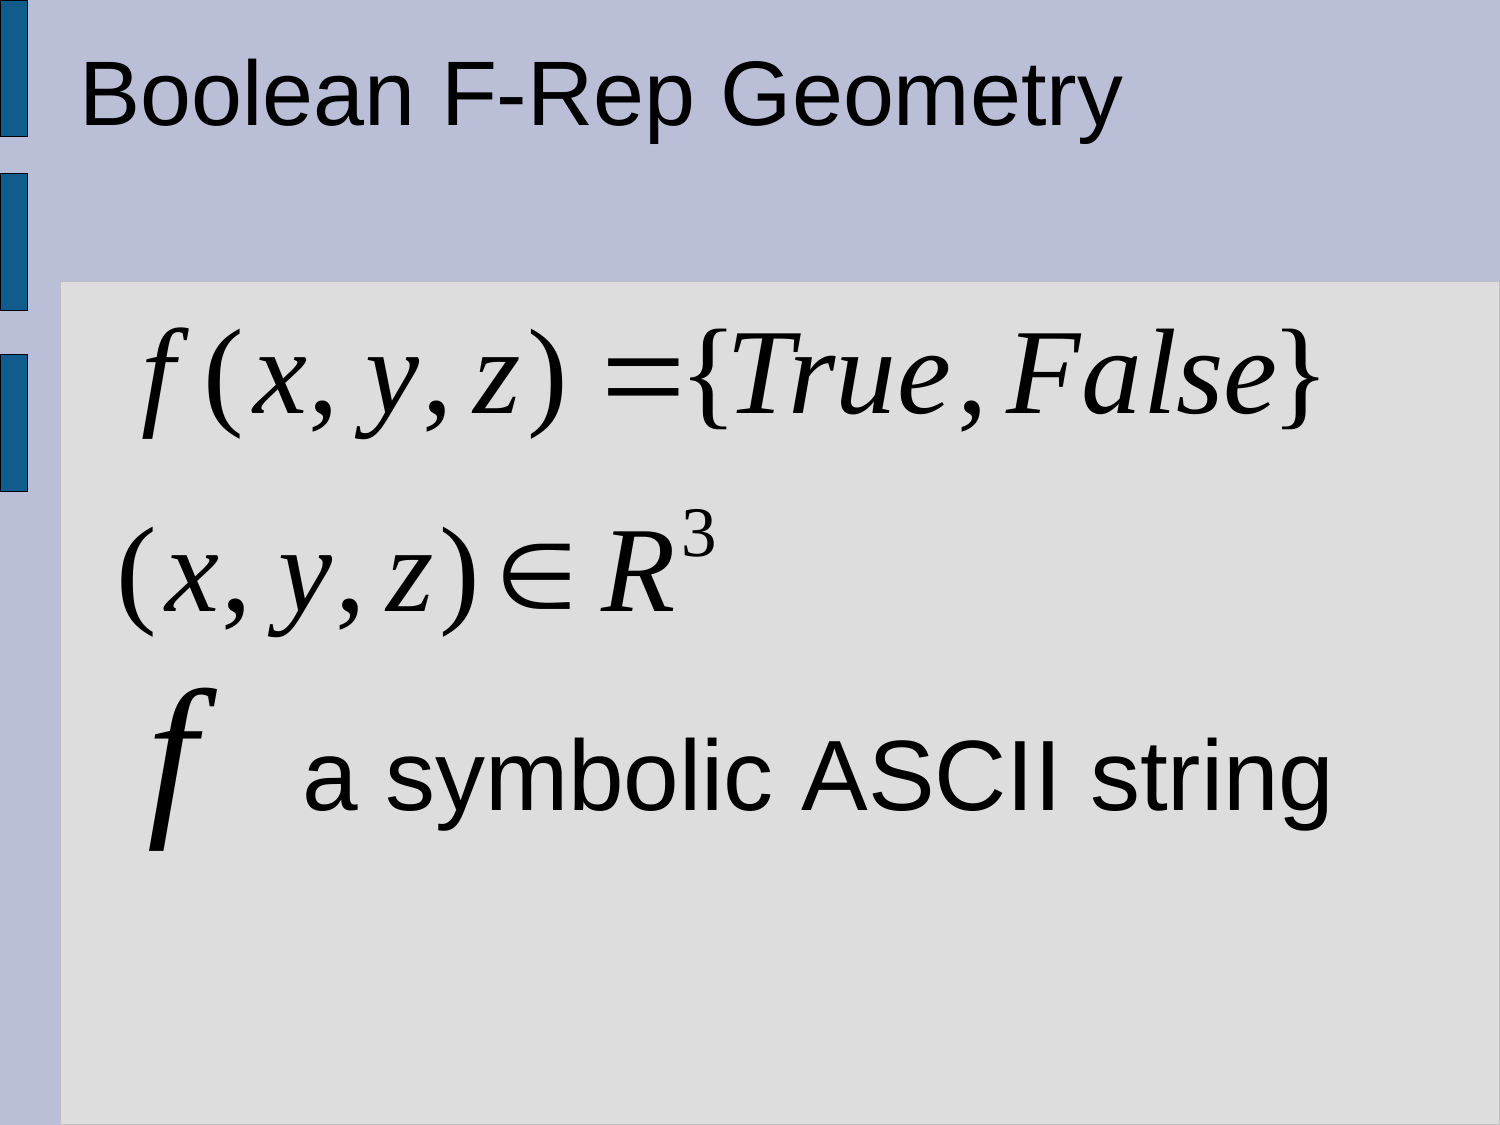

Boolean F-Rep Geometry
a symbolic ASCII string